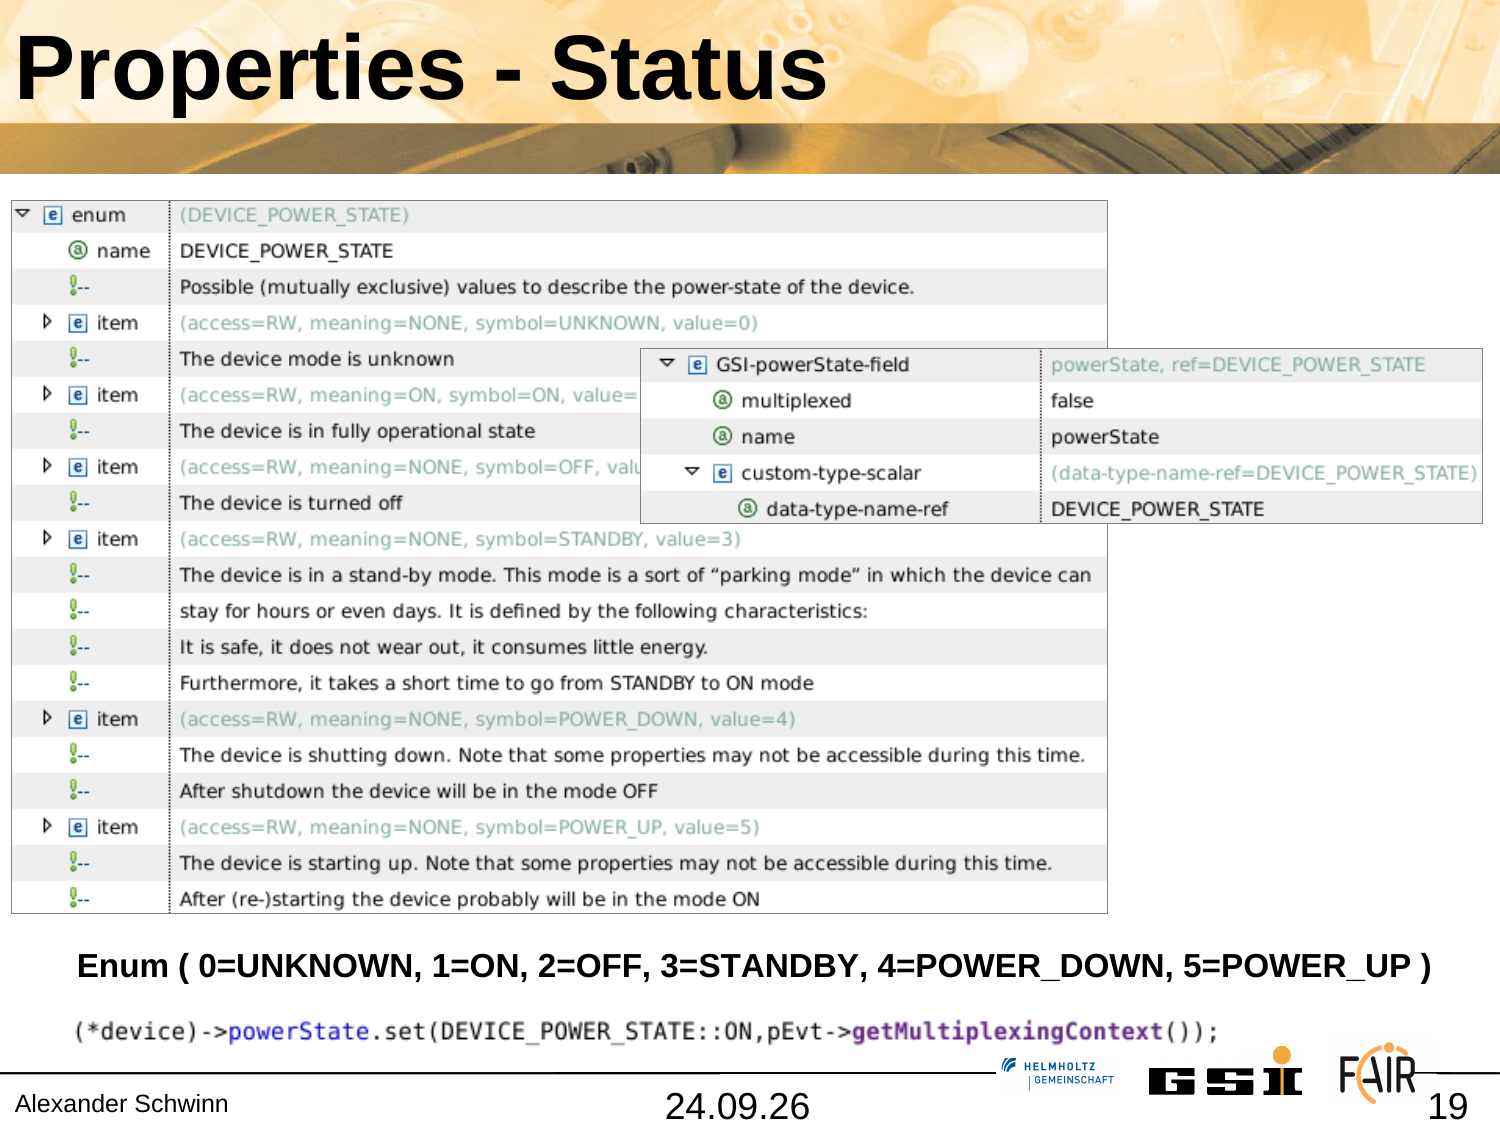

# Properties - Status
Enum ( 0=UNKNOWN, 1=ON, 2=OFF, 3=STANDBY, 4=POWER_DOWN, 5=POWER_UP )
19